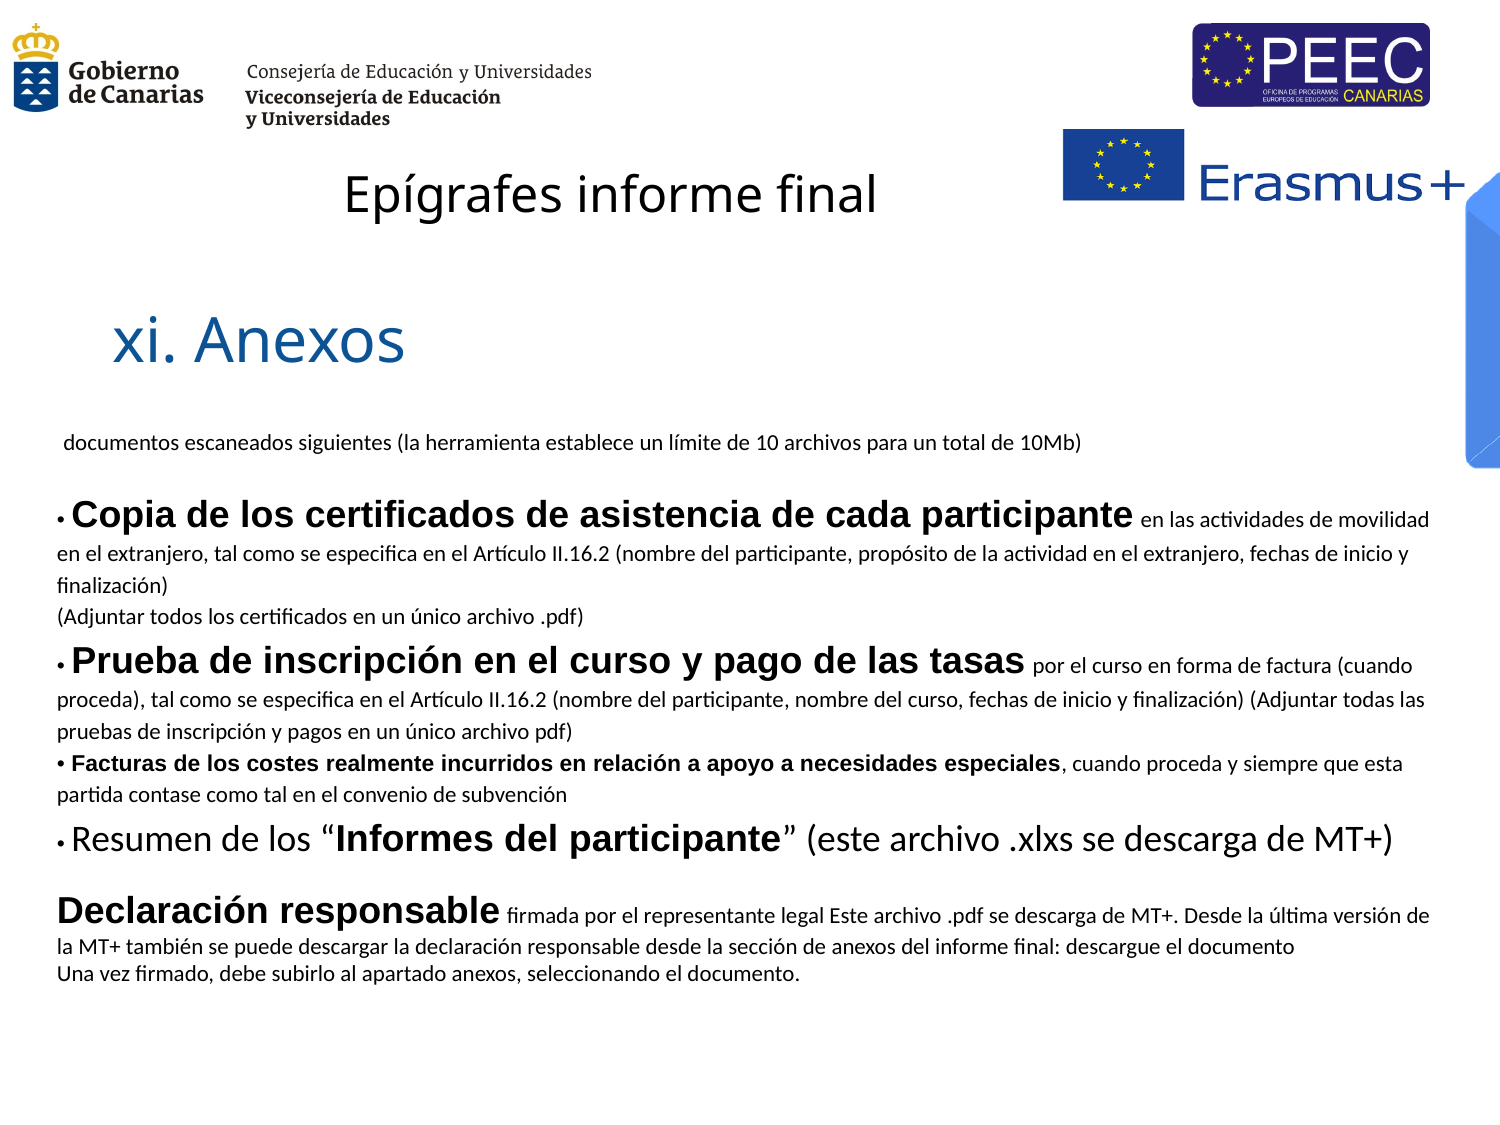

Epígrafes informe final
xi. Anexos
 documentos escaneados siguientes (la herramienta establece un límite de 10 archivos para un total de 10Mb)
• Copia de los certificados de asistencia de cada participante en las actividades de movilidad en el extranjero, tal como se especifica en el Artículo II.16.2 (nombre del participante, propósito de la actividad en el extranjero, fechas de inicio y finalización)
(Adjuntar todos los certificados en un único archivo .pdf)
• Prueba de inscripción en el curso y pago de las tasas por el curso en forma de factura (cuando proceda), tal como se especifica en el Artículo II.16.2 (nombre del participante, nombre del curso, fechas de inicio y finalización) (Adjuntar todas las pruebas de inscripción y pagos en un único archivo pdf)
• Facturas de los costes realmente incurridos en relación a apoyo a necesidades especiales, cuando proceda y siempre que esta partida contase como tal en el convenio de subvención
• Resumen de los “Informes del participante” (este archivo .xlxs se descarga de MT+)
Declaración responsable firmada por el representante legal Este archivo .pdf se descarga de MT+. Desde la última versión de la MT+ también se puede descargar la declaración responsable desde la sección de anexos del informe final: descargue el documento
Una vez firmado, debe subirlo al apartado anexos, seleccionando el documento.